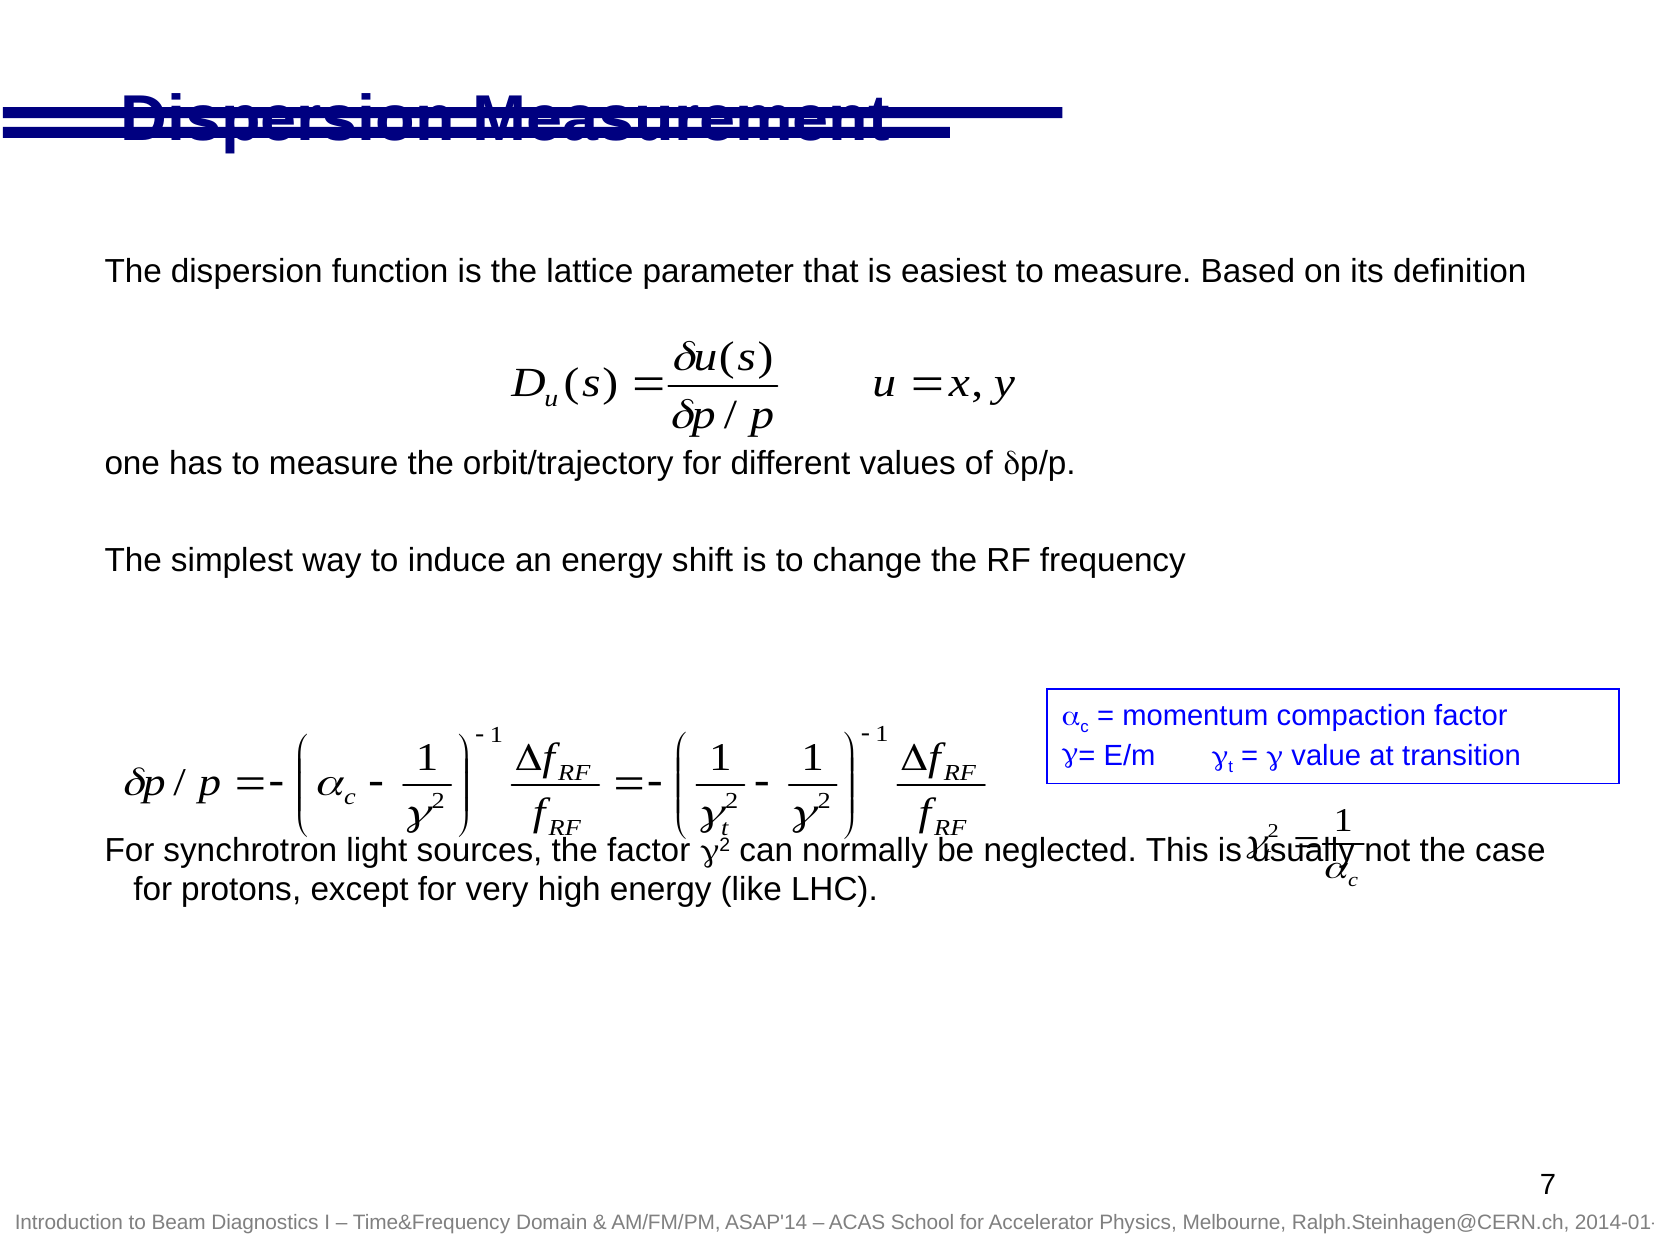

# Dispersion Measurement
The dispersion function is the lattice parameter that is easiest to measure. Based on its definition
one has to measure the orbit/trajectory for different values of p/p.
The simplest way to induce an energy shift is to change the RF frequency
For synchrotron light sources, the factor 2 can normally be neglected. This is usually not the case for protons, except for very high energy (like LHC).
c = momentum compaction factor
= E/m	t =  value at transition